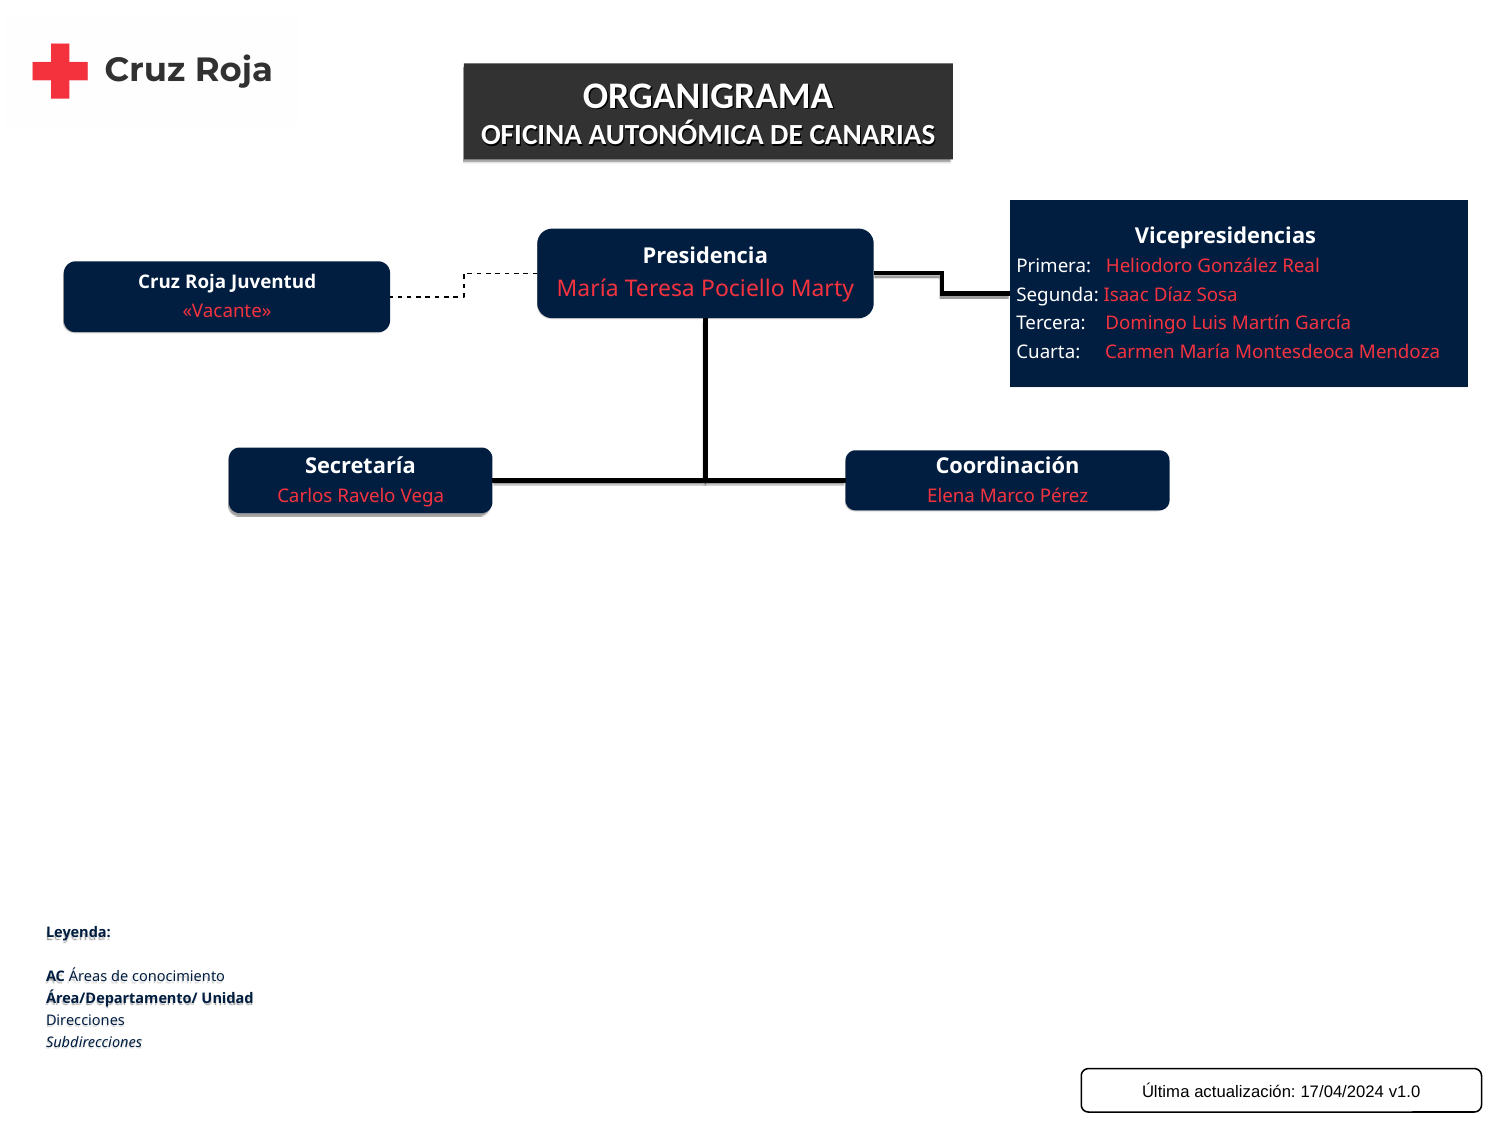

ORGANIGRAMA
OFICINA AUTONÓMICA DE CANARIAS
Vicepresidencias
 Primera: Heliodoro González Real
 Segunda: Isaac Díaz Sosa
 Tercera: Domingo Luis Martín García
 Cuarta: Carmen María Montesdeoca Mendoza
Presidencia
María Teresa Pociello Marty
Cruz Roja Juventud
«Vacante»
Secretaría
Carlos Ravelo Vega
Coordinación
Elena Marco Pérez
Leyenda:
AC Áreas de conocimiento
Área/Departamento/ Unidad
Direcciones
Subdirecciones
Última actualización: 17/04/2024 v1.0